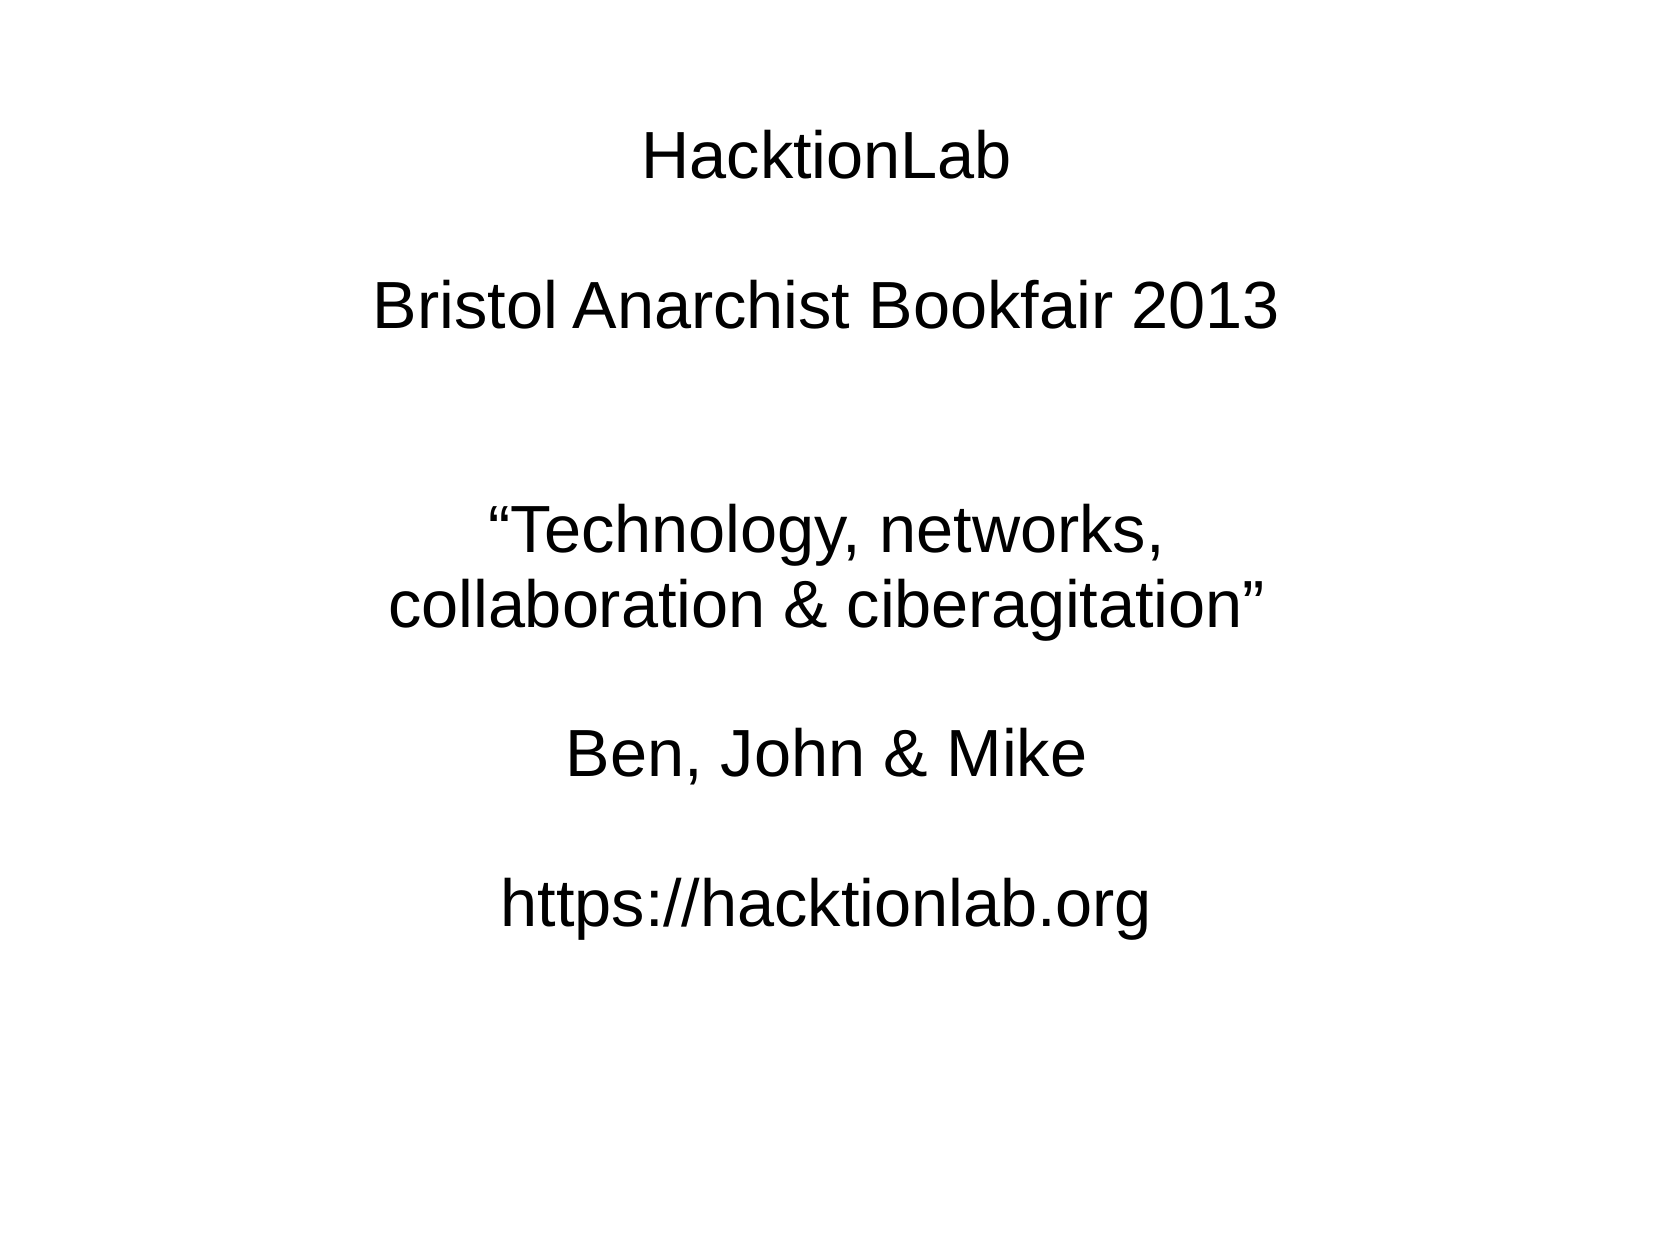

# HacktionLab
Bristol Anarchist Bookfair 2013
“Technology, networks,
collaboration & ciberagitation”
Ben, John & Mike
https://hacktionlab.org